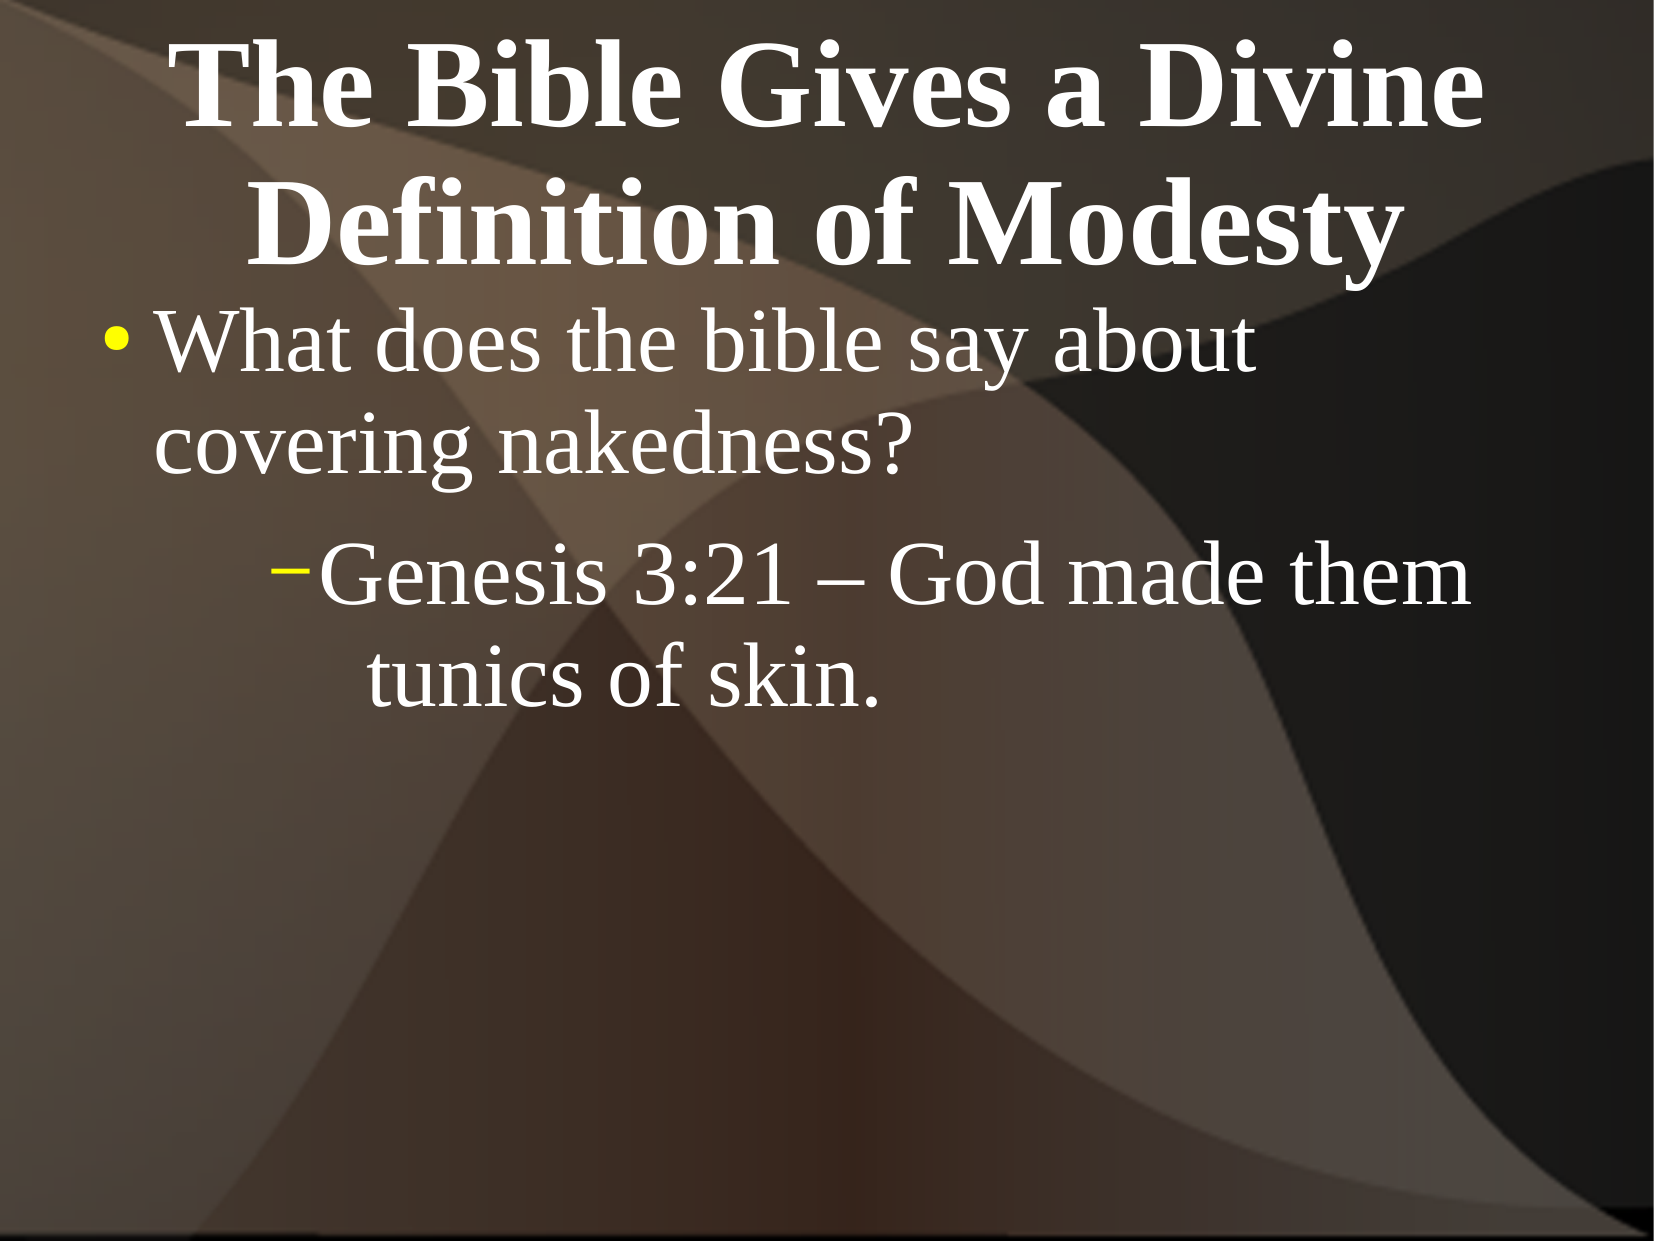

# The Bible Gives a Divine Definition of Modesty
What does the bible say about covering nakedness?
Genesis 3:21 – God made them tunics of skin.